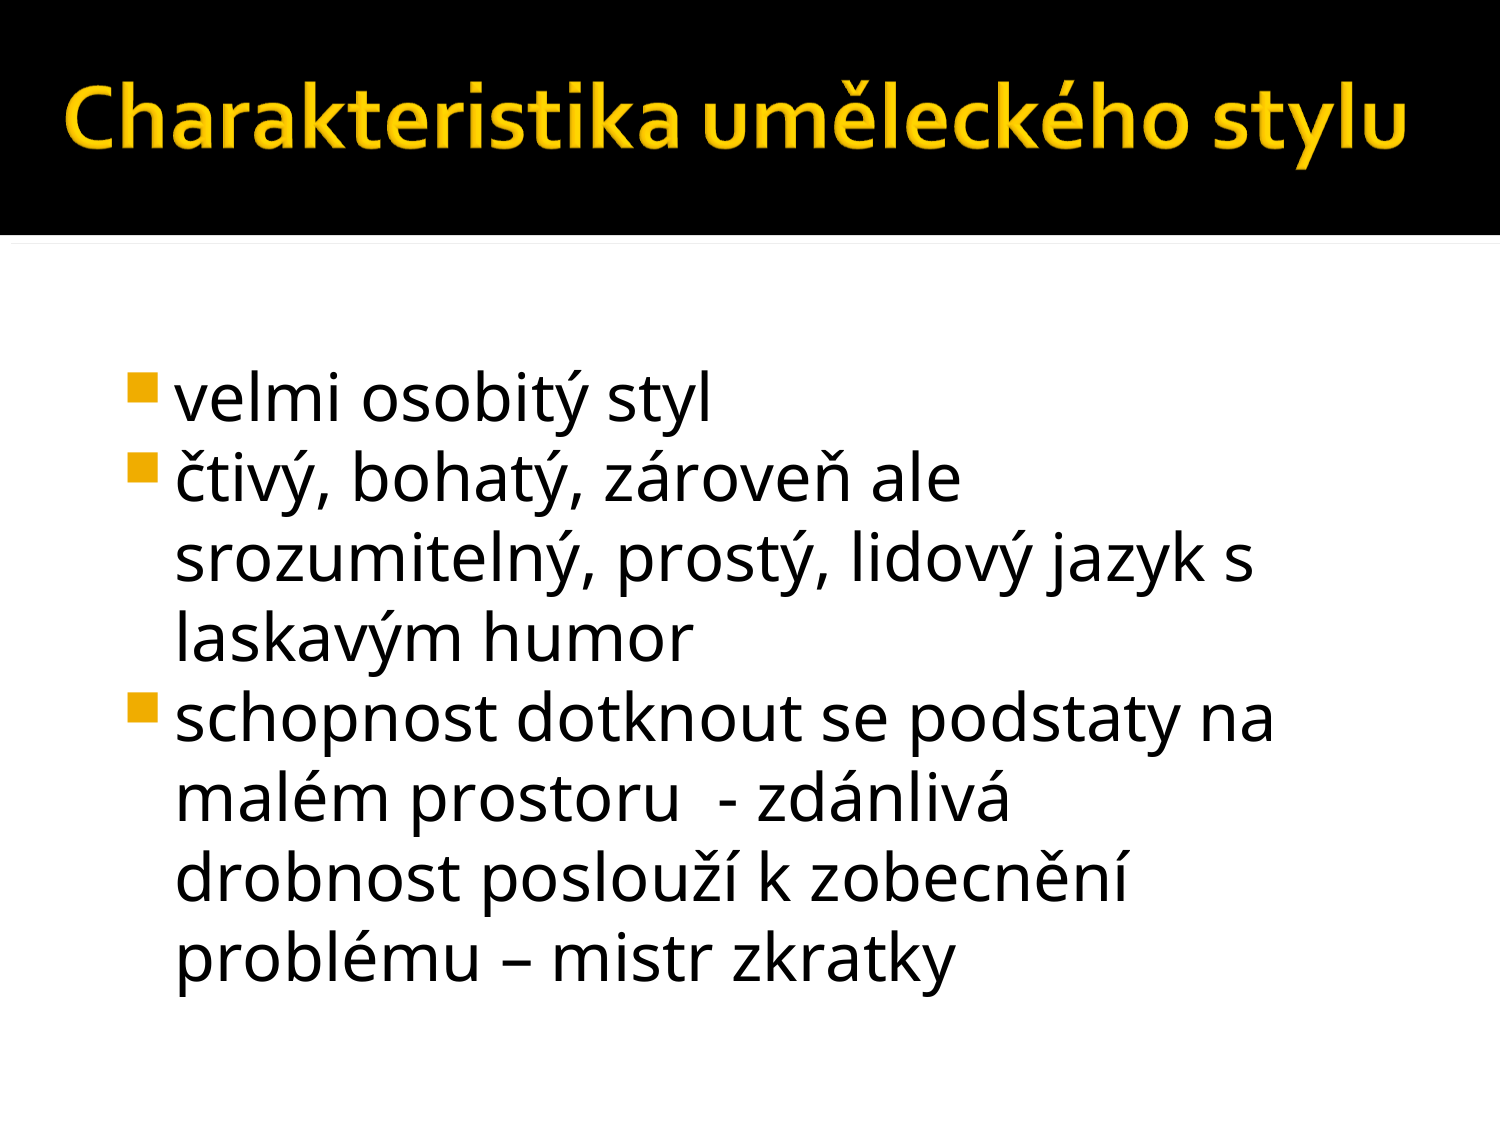

# velmi osobitý styl
čtivý, bohatý, zároveň ale srozumitelný, prostý, lidový jazyk s laskavým humor
schopnost dotknout se podstaty na malém prostoru - zdánlivá drobnost poslouží k zobecnění problému – mistr zkratky